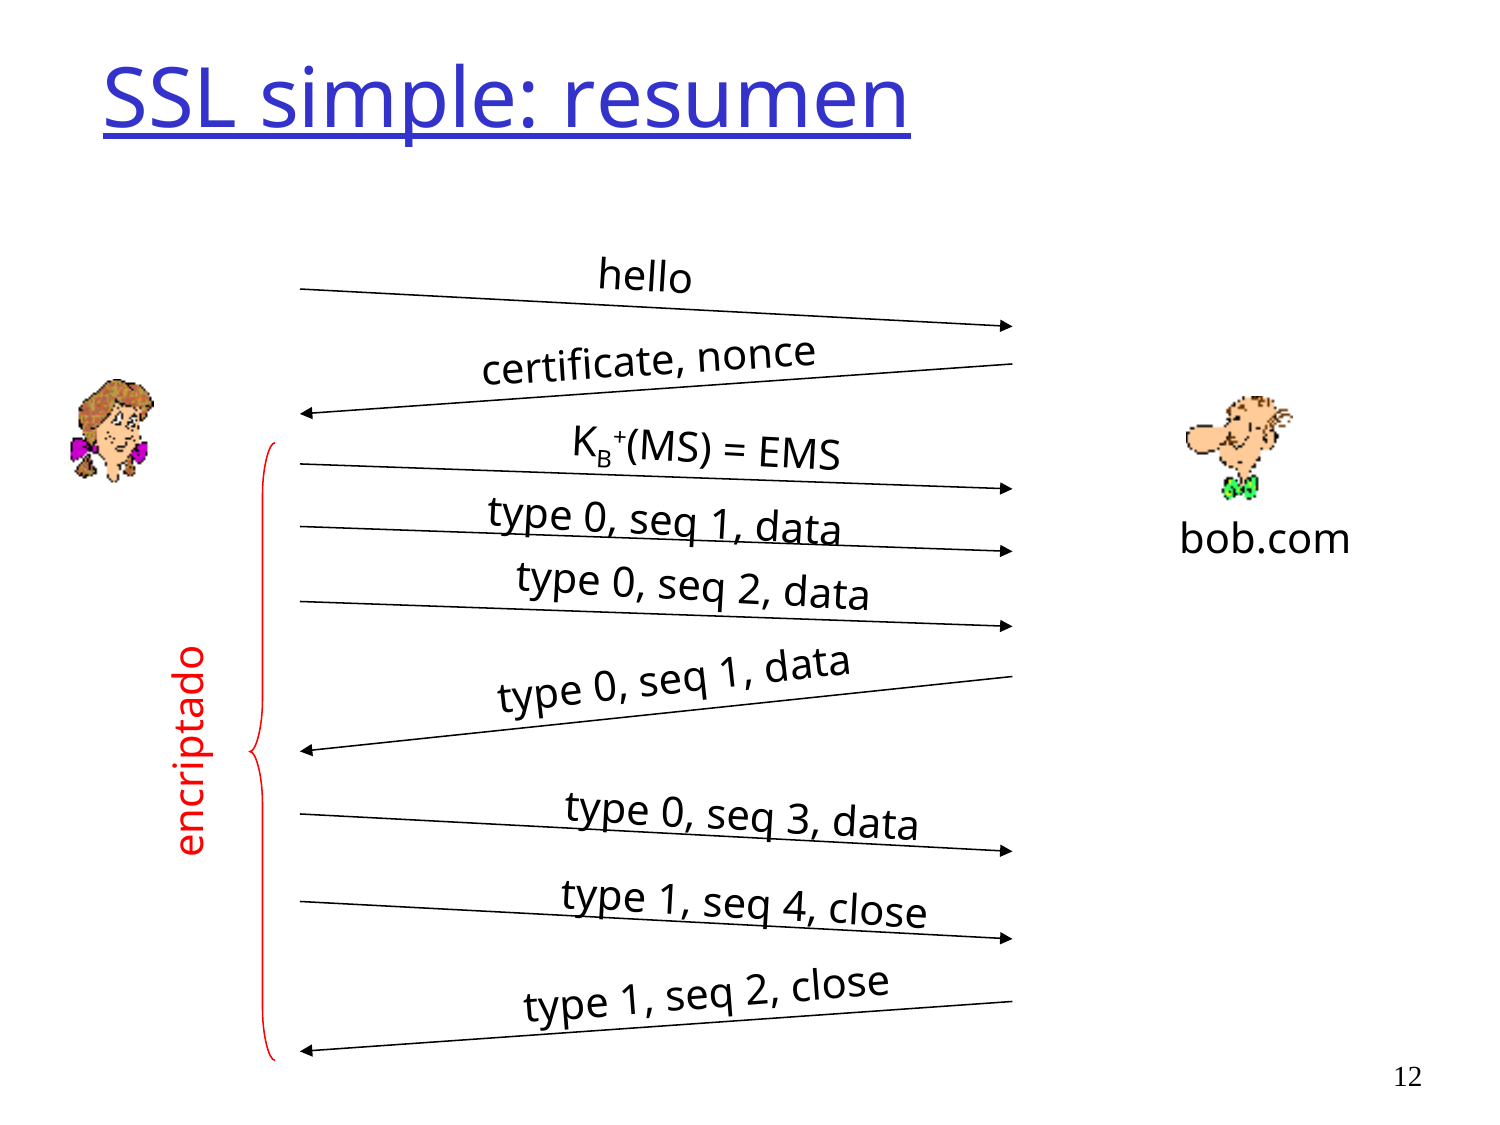

# SSL simple: resumen
hello
certificate, nonce
KB+(MS) = EMS
type 0, seq 1, data
type 0, seq 2, data
type 0, seq 1, data
type 0, seq 3, data
type 1, seq 4, close
type 1, seq 2, close
bob.com
encriptado